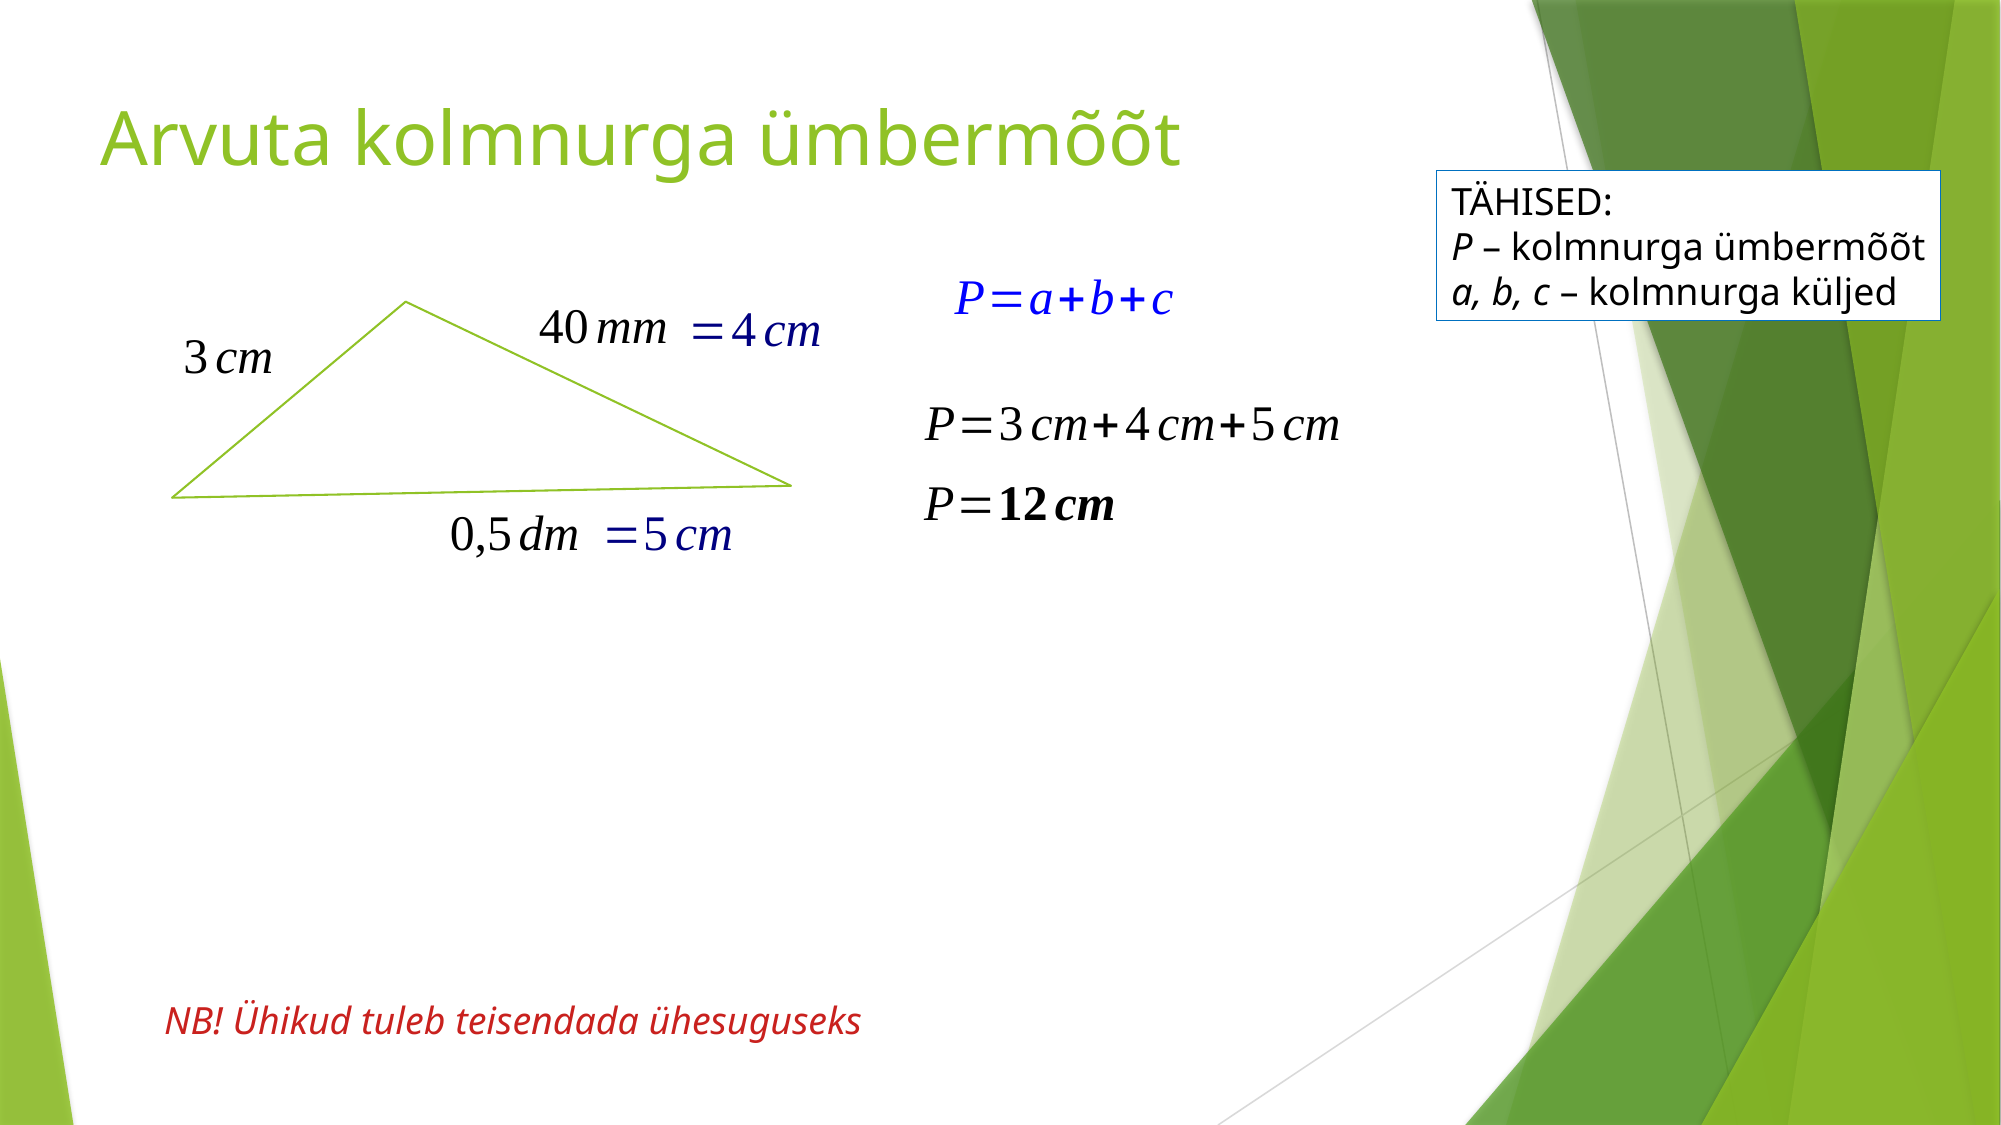

# Arvuta kolmnurga ümbermõõt
TÄHISED:
P – kolmnurga ümbermõõt
a, b, c – kolmnurga küljed
NB! Ühikud tuleb teisendada ühesuguseks